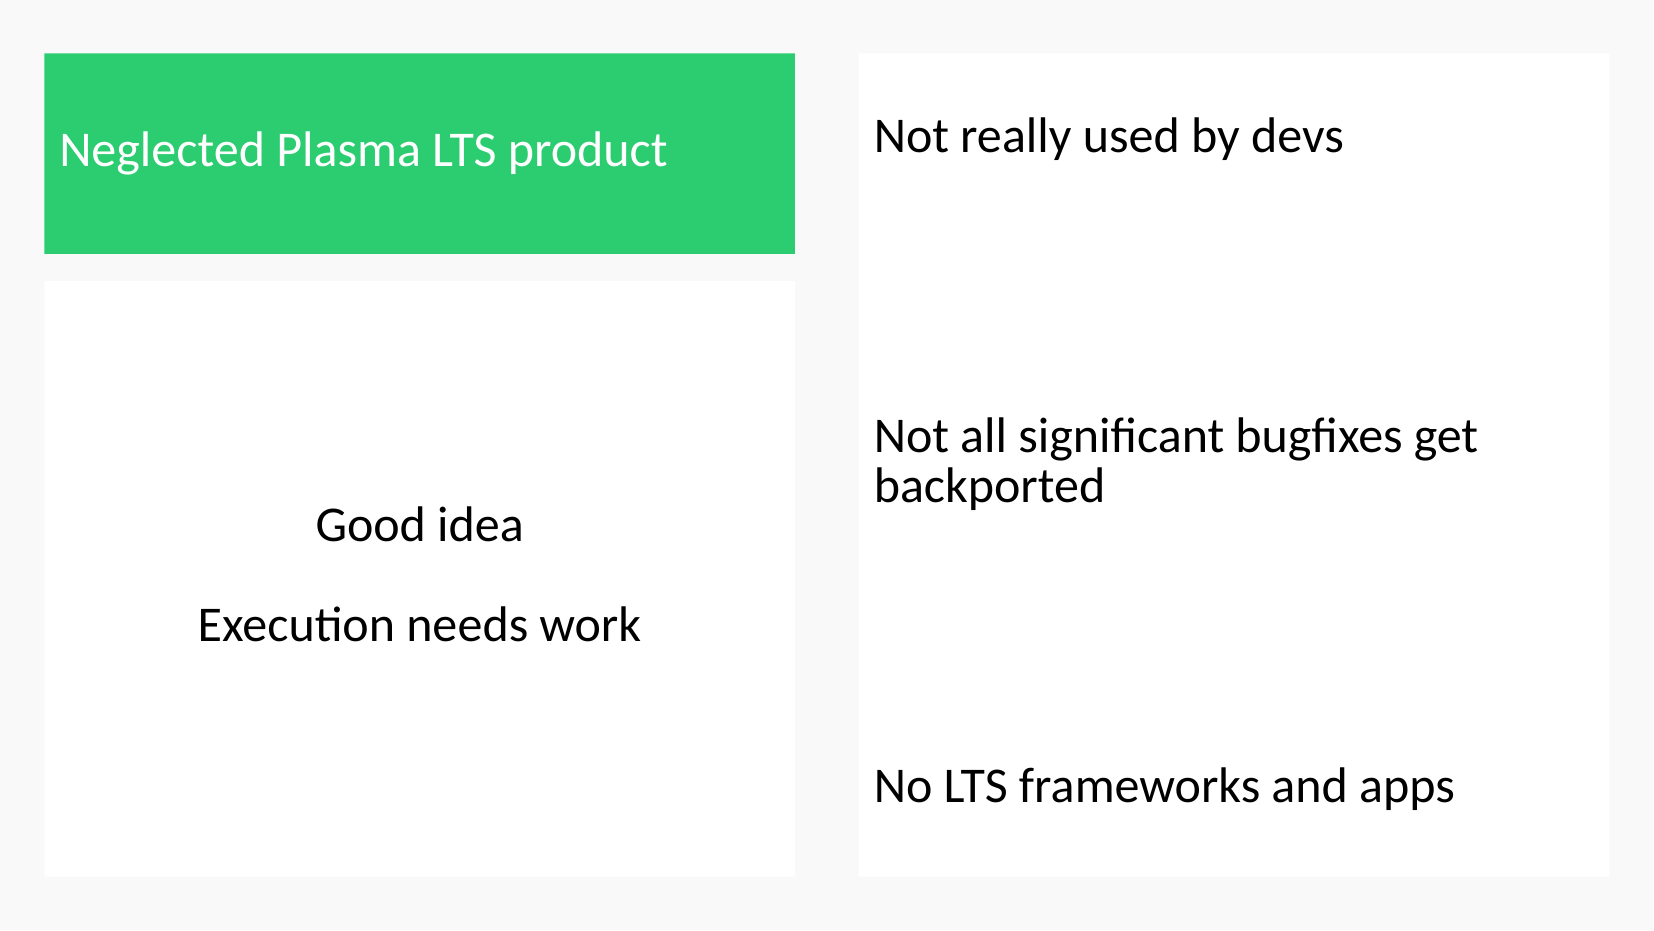

Neglected Plasma LTS product
Not really used by devs
Not all significant bugfixes get backported
No LTS frameworks and apps
Good idea
Execution needs work